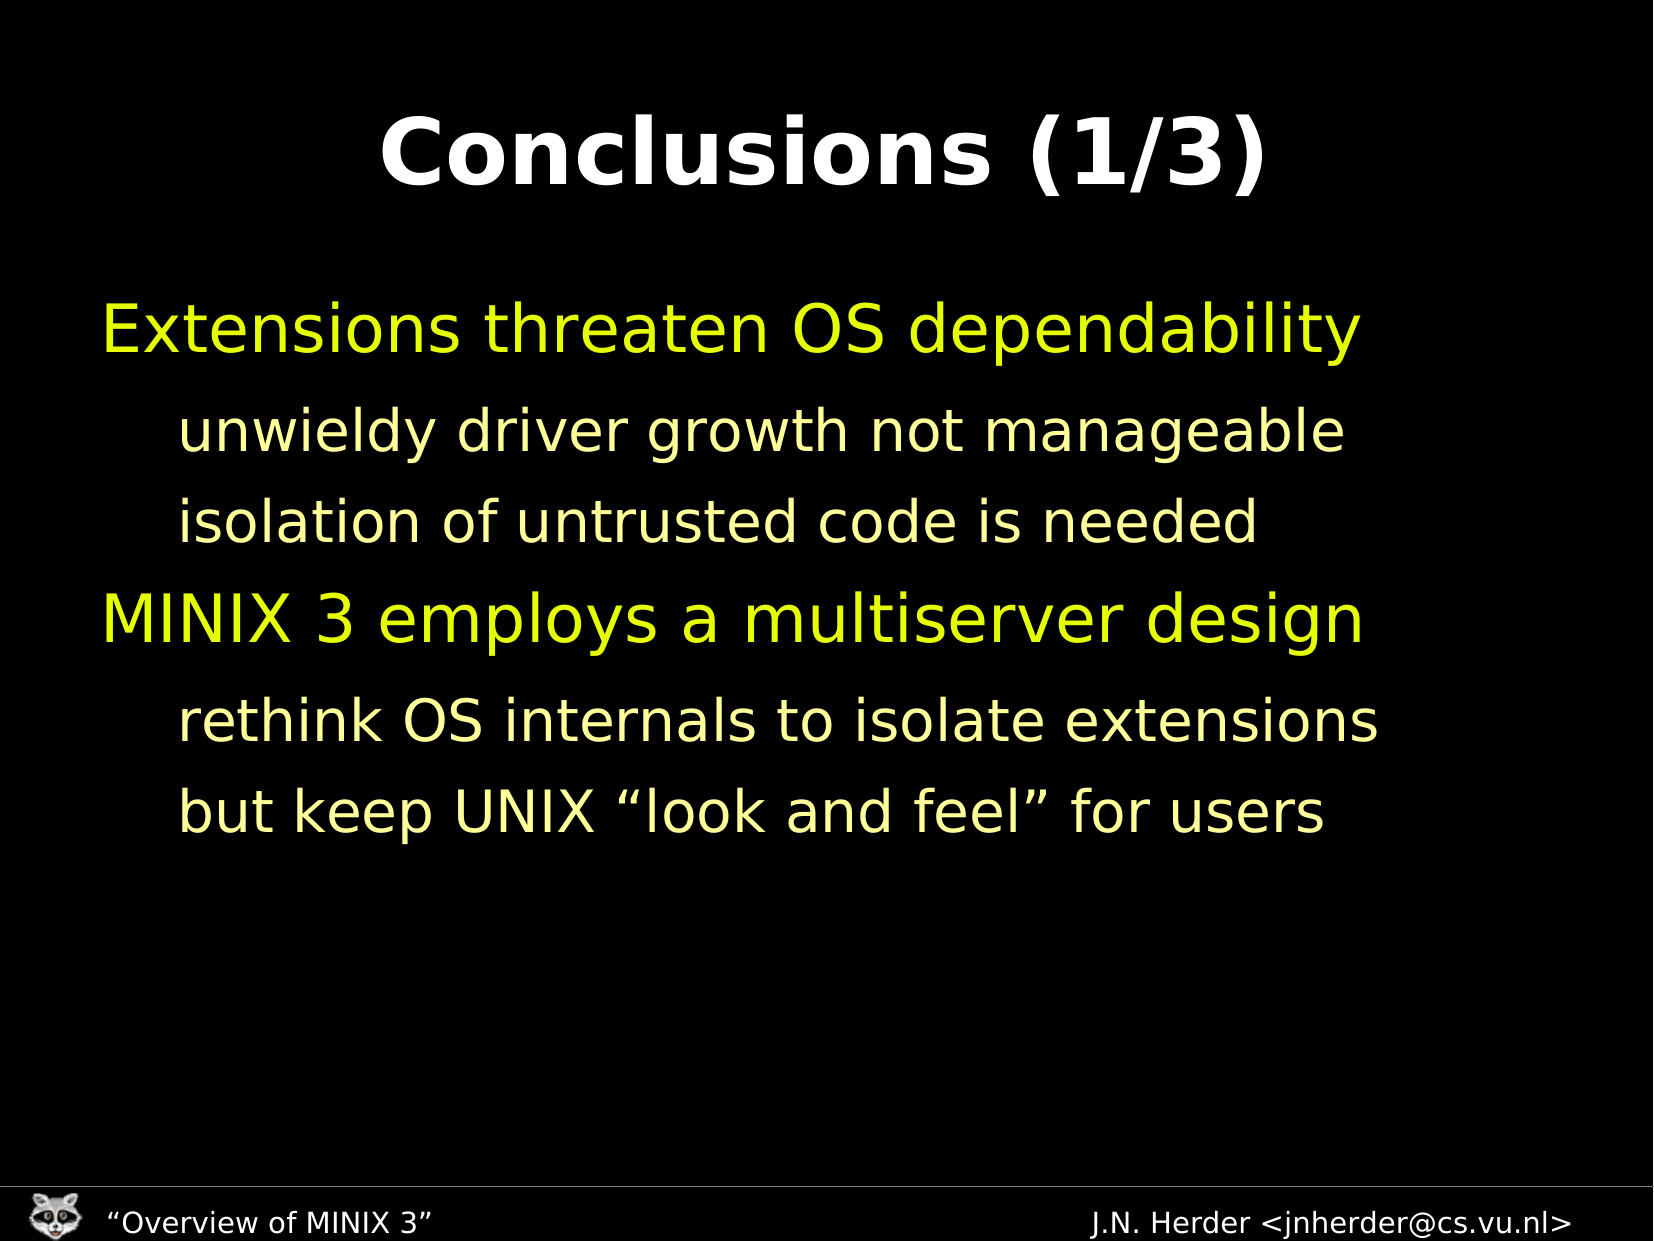

# Conclusions (1/3)
Extensions threaten OS dependability
unwieldy driver growth not manageable
isolation of untrusted code is needed
MINIX 3 employs a multiserver design
rethink OS internals to isolate extensions
but keep UNIX “look and feel” for users